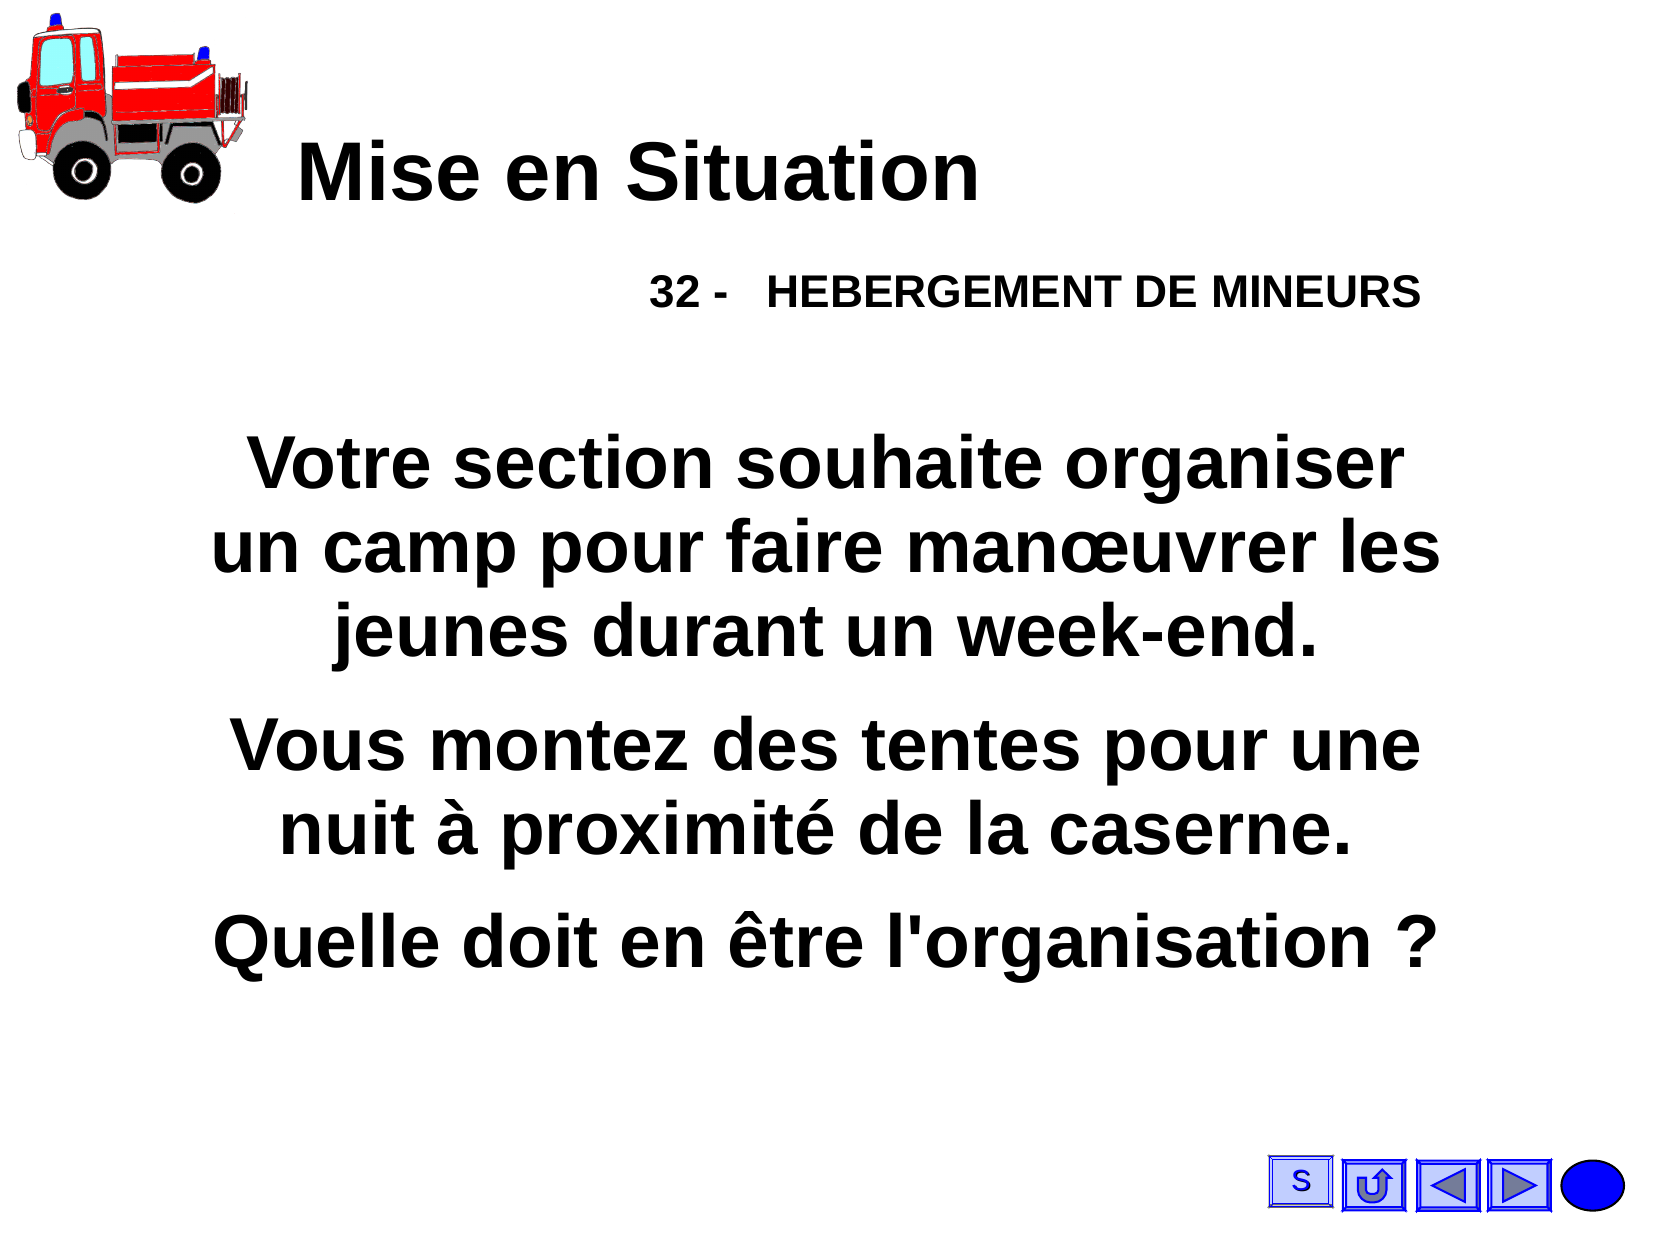

Mise en Situation
32 - HEBERGEMENT DE MINEURS
# Votre section souhaite organiser un camp pour faire manœuvrer les jeunes durant un week-end.
Vous montez des tentes pour une nuit à proximité de la caserne.
Quelle doit en être l'organisation ?